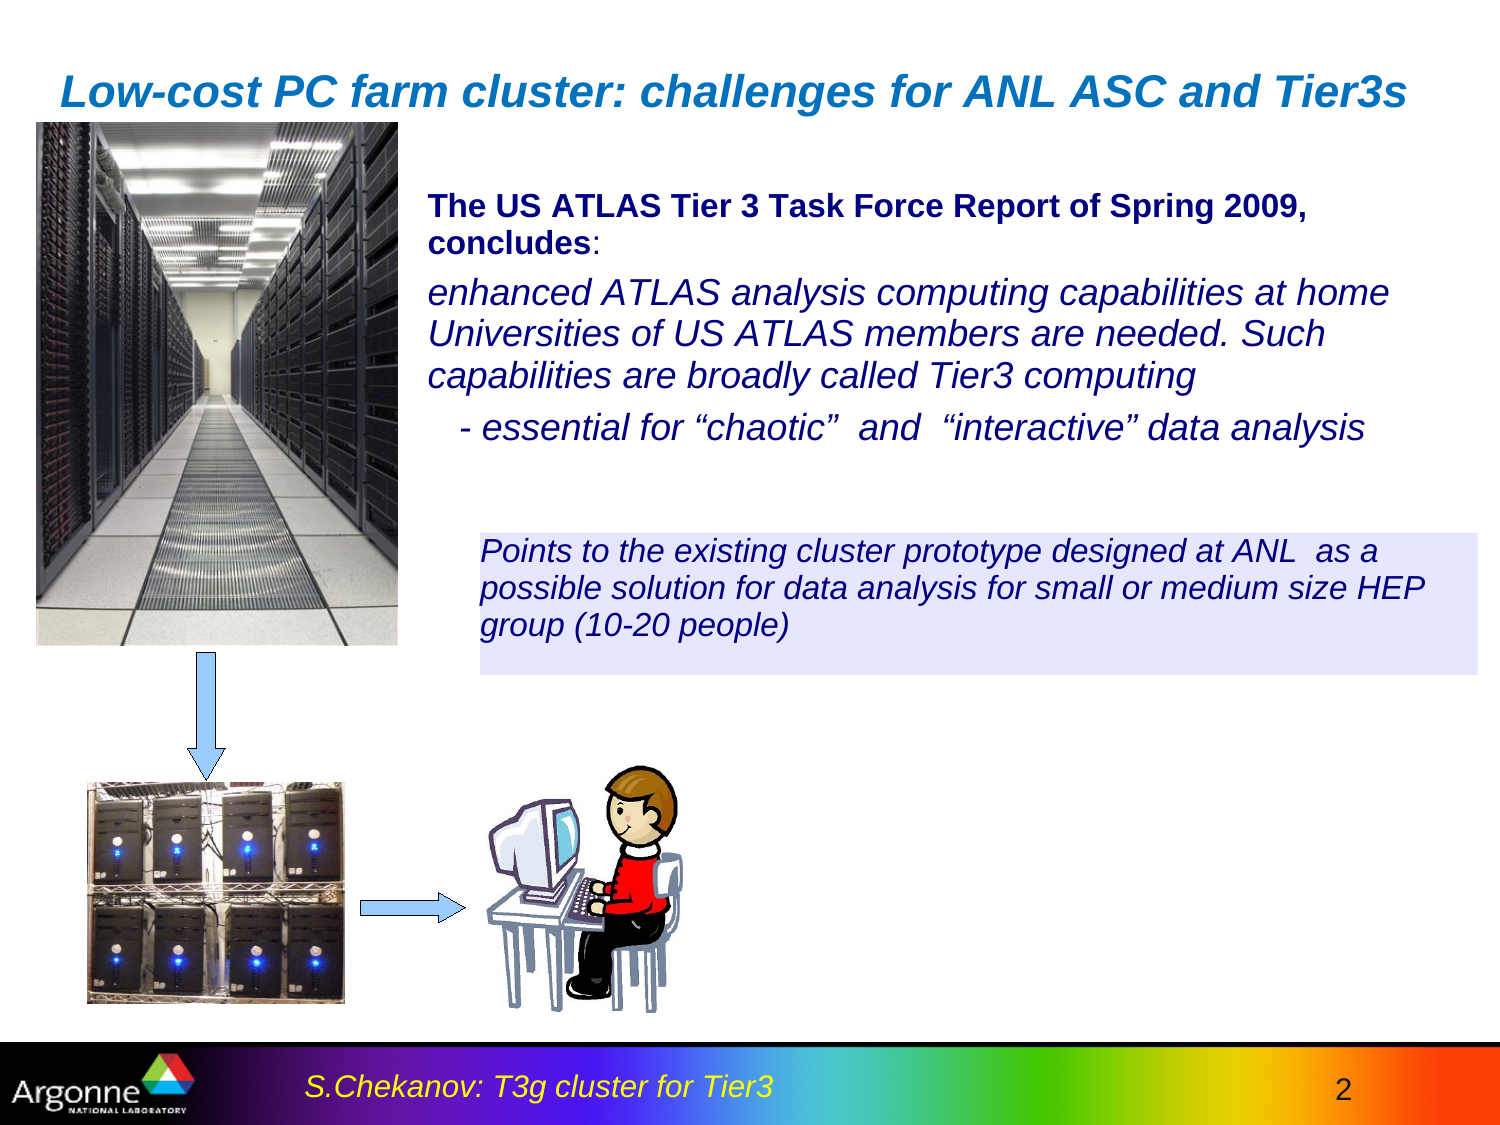

# Low-cost PC farm cluster: challenges for ANL ASC and Tier3s
The US ATLAS Tier 3 Task Force Report of Spring 2009, concludes:
enhanced ATLAS analysis computing capabilities at home Universities of US ATLAS members are needed. Such capabilities are broadly called Tier3 computing
 - essential for “chaotic” and “interactive” data analysis
Points to the existing cluster prototype designed at ANL as a possible solution for data analysis for small or medium size HEP group (10-20 people)